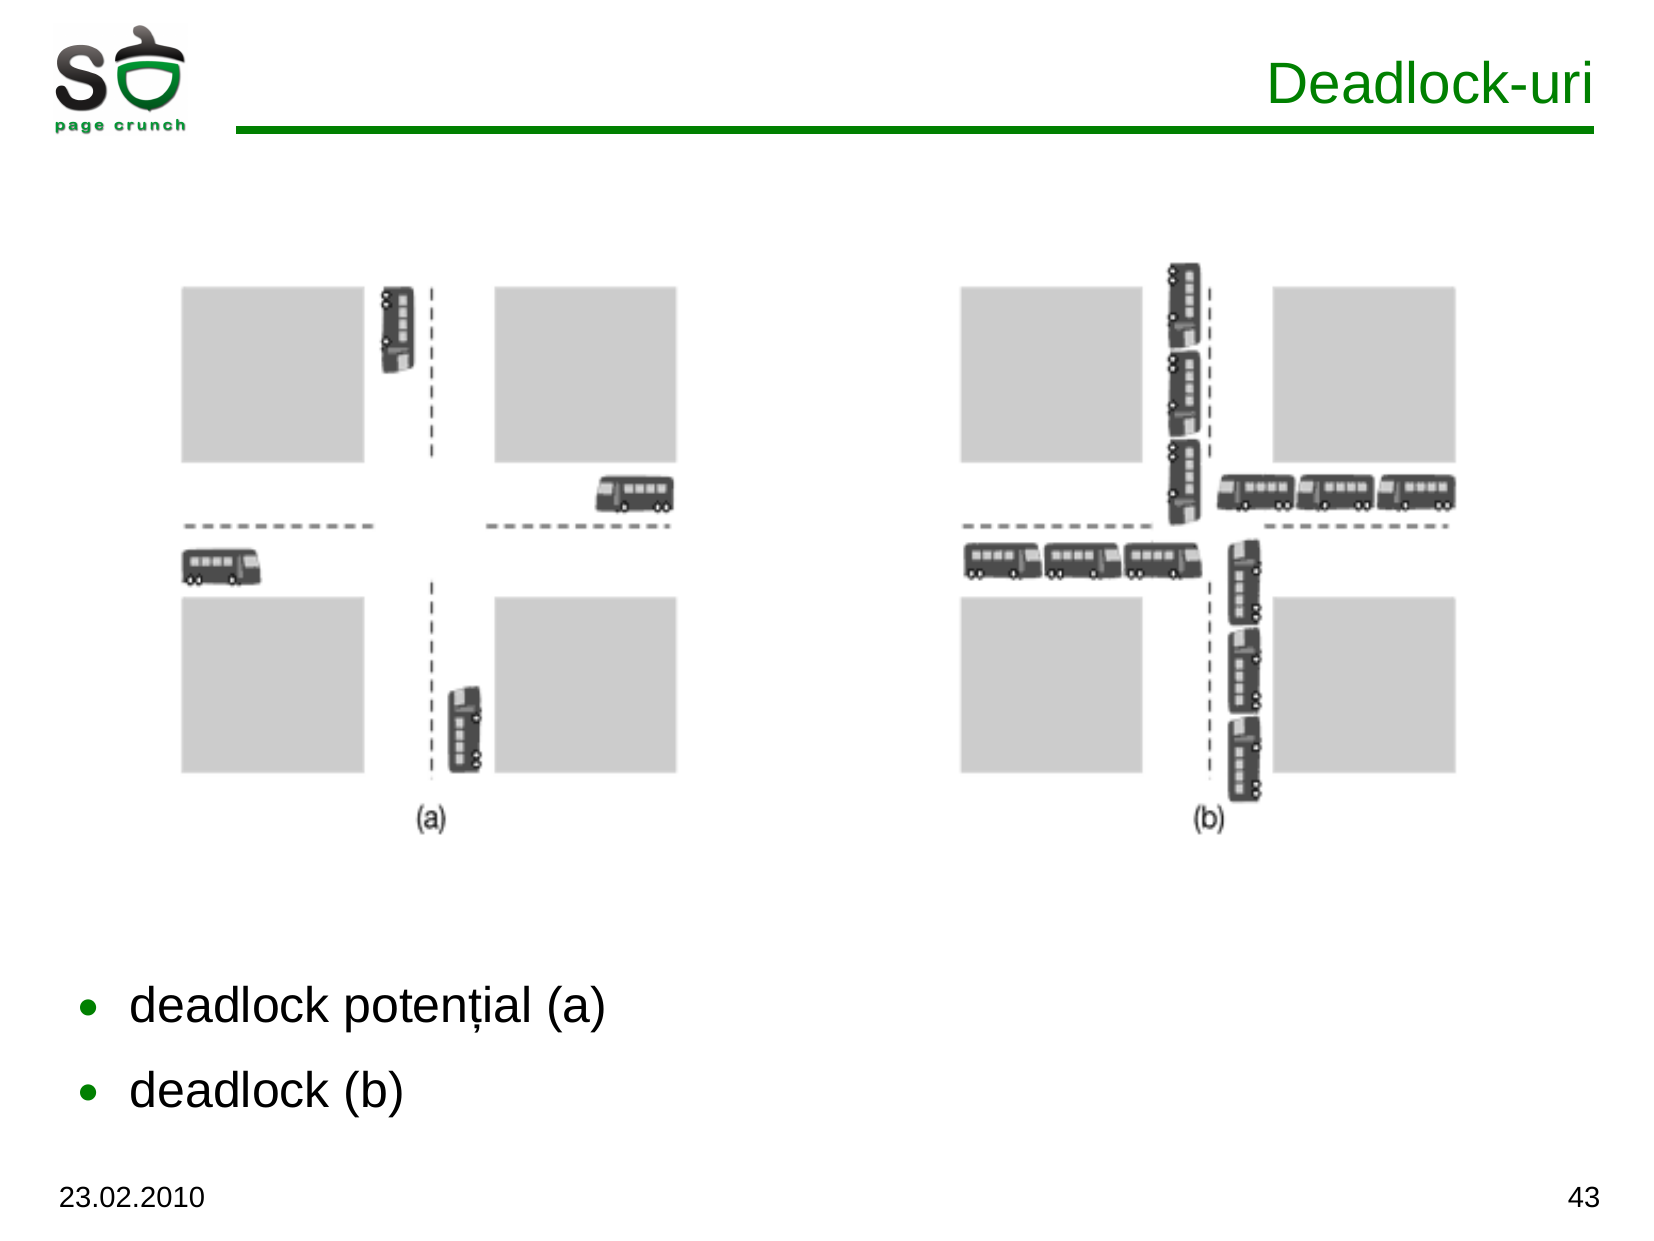

# Deadlock-uri
deadlock potențial (a)
deadlock (b)
23.02.2010
43